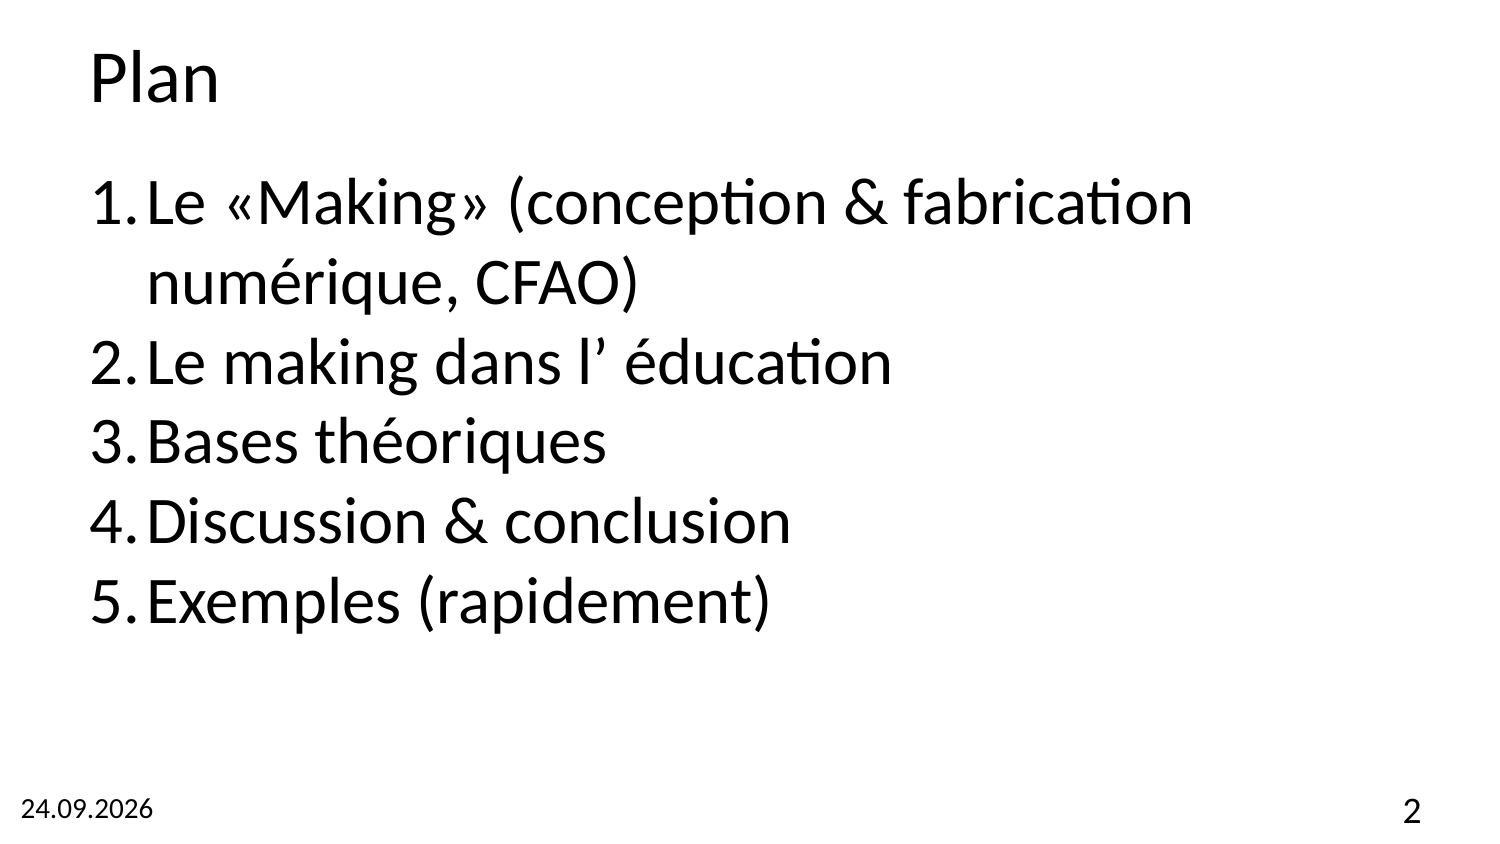

# Plan
Le «Making» (conception & fabrication numérique, CFAO)
Le making dans l’ éducation
Bases théoriques
Discussion & conclusion
Exemples (rapidement)